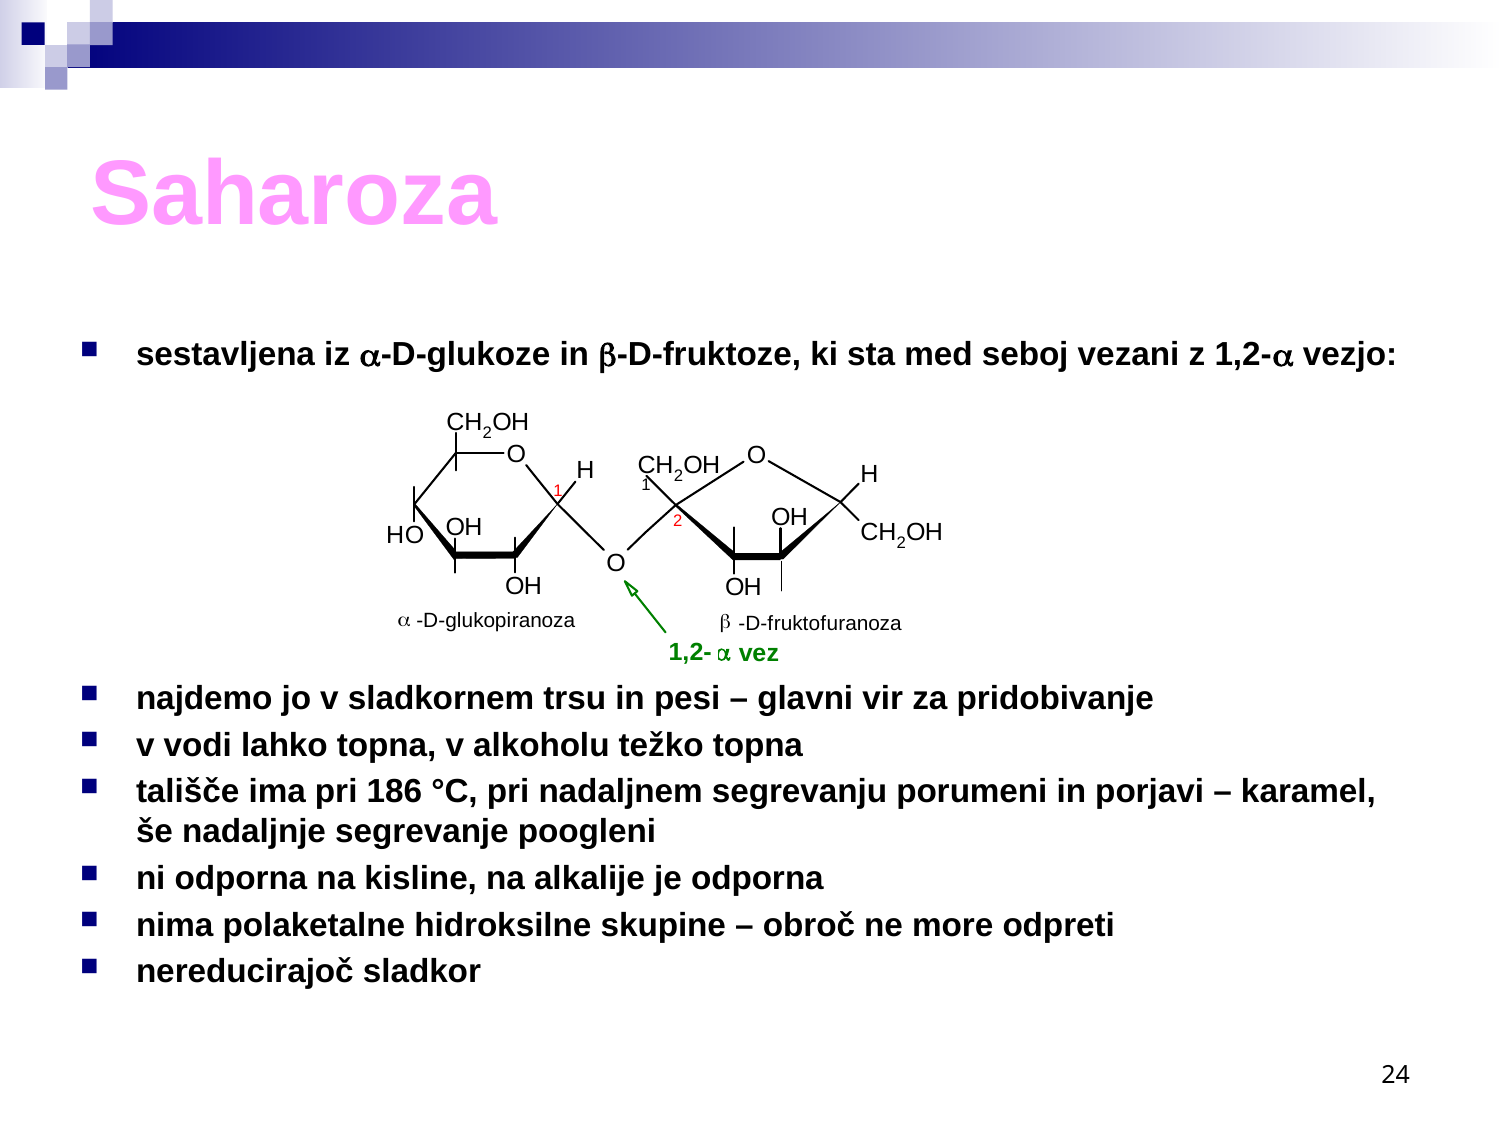

# Saharoza
sestavljena iz -D-glukoze in -D-fruktoze, ki sta med seboj vezani z 1,2- vezjo:
najdemo jo v sladkornem trsu in pesi – glavni vir za pridobivanje
v vodi lahko topna, v alkoholu težko topna
tališče ima pri 186 °C, pri nadaljnem segrevanju porumeni in porjavi – karamel, še nadaljnje segrevanje poogleni
ni odporna na kisline, na alkalije je odporna
nima polaketalne hidroksilne skupine – obroč ne more odpreti
nereducirajoč sladkor